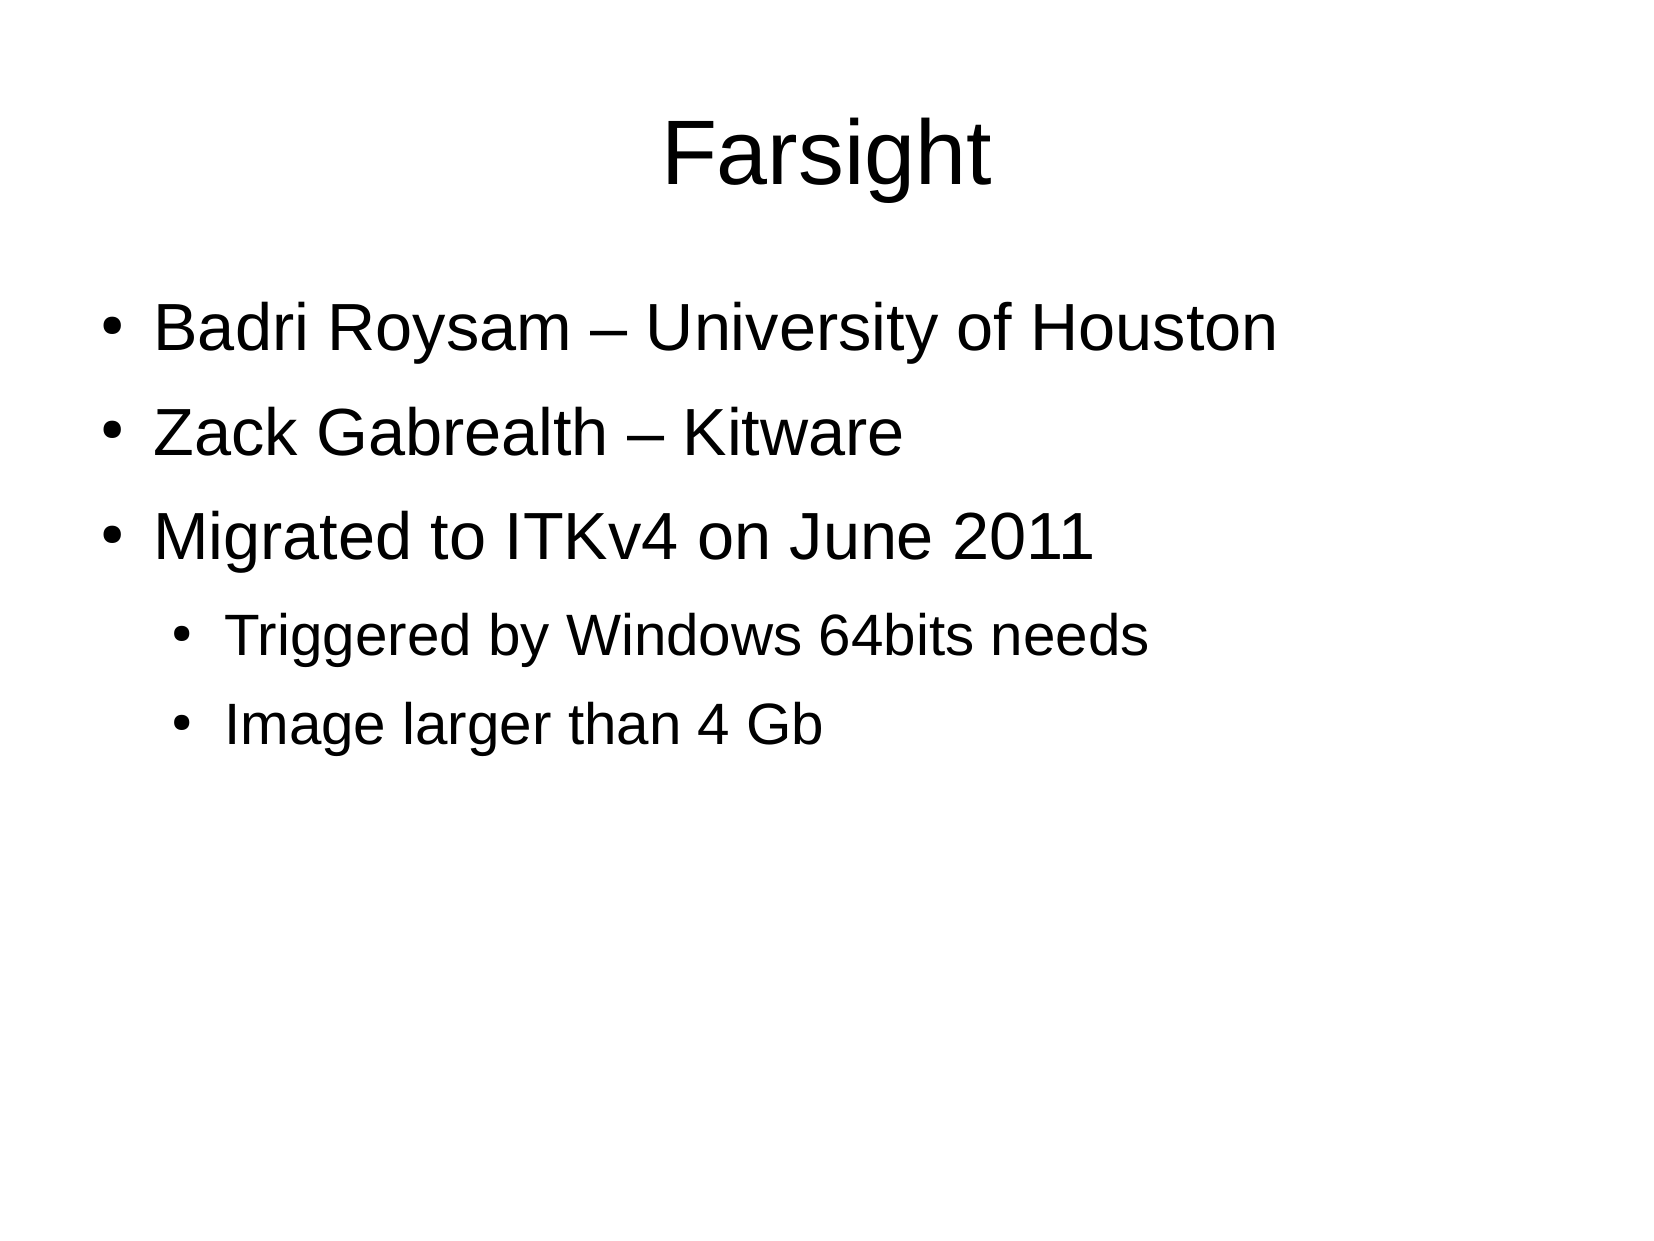

# Farsight
Badri Roysam – University of Houston
Zack Gabrealth – Kitware
Migrated to ITKv4 on June 2011
Triggered by Windows 64bits needs
Image larger than 4 Gb